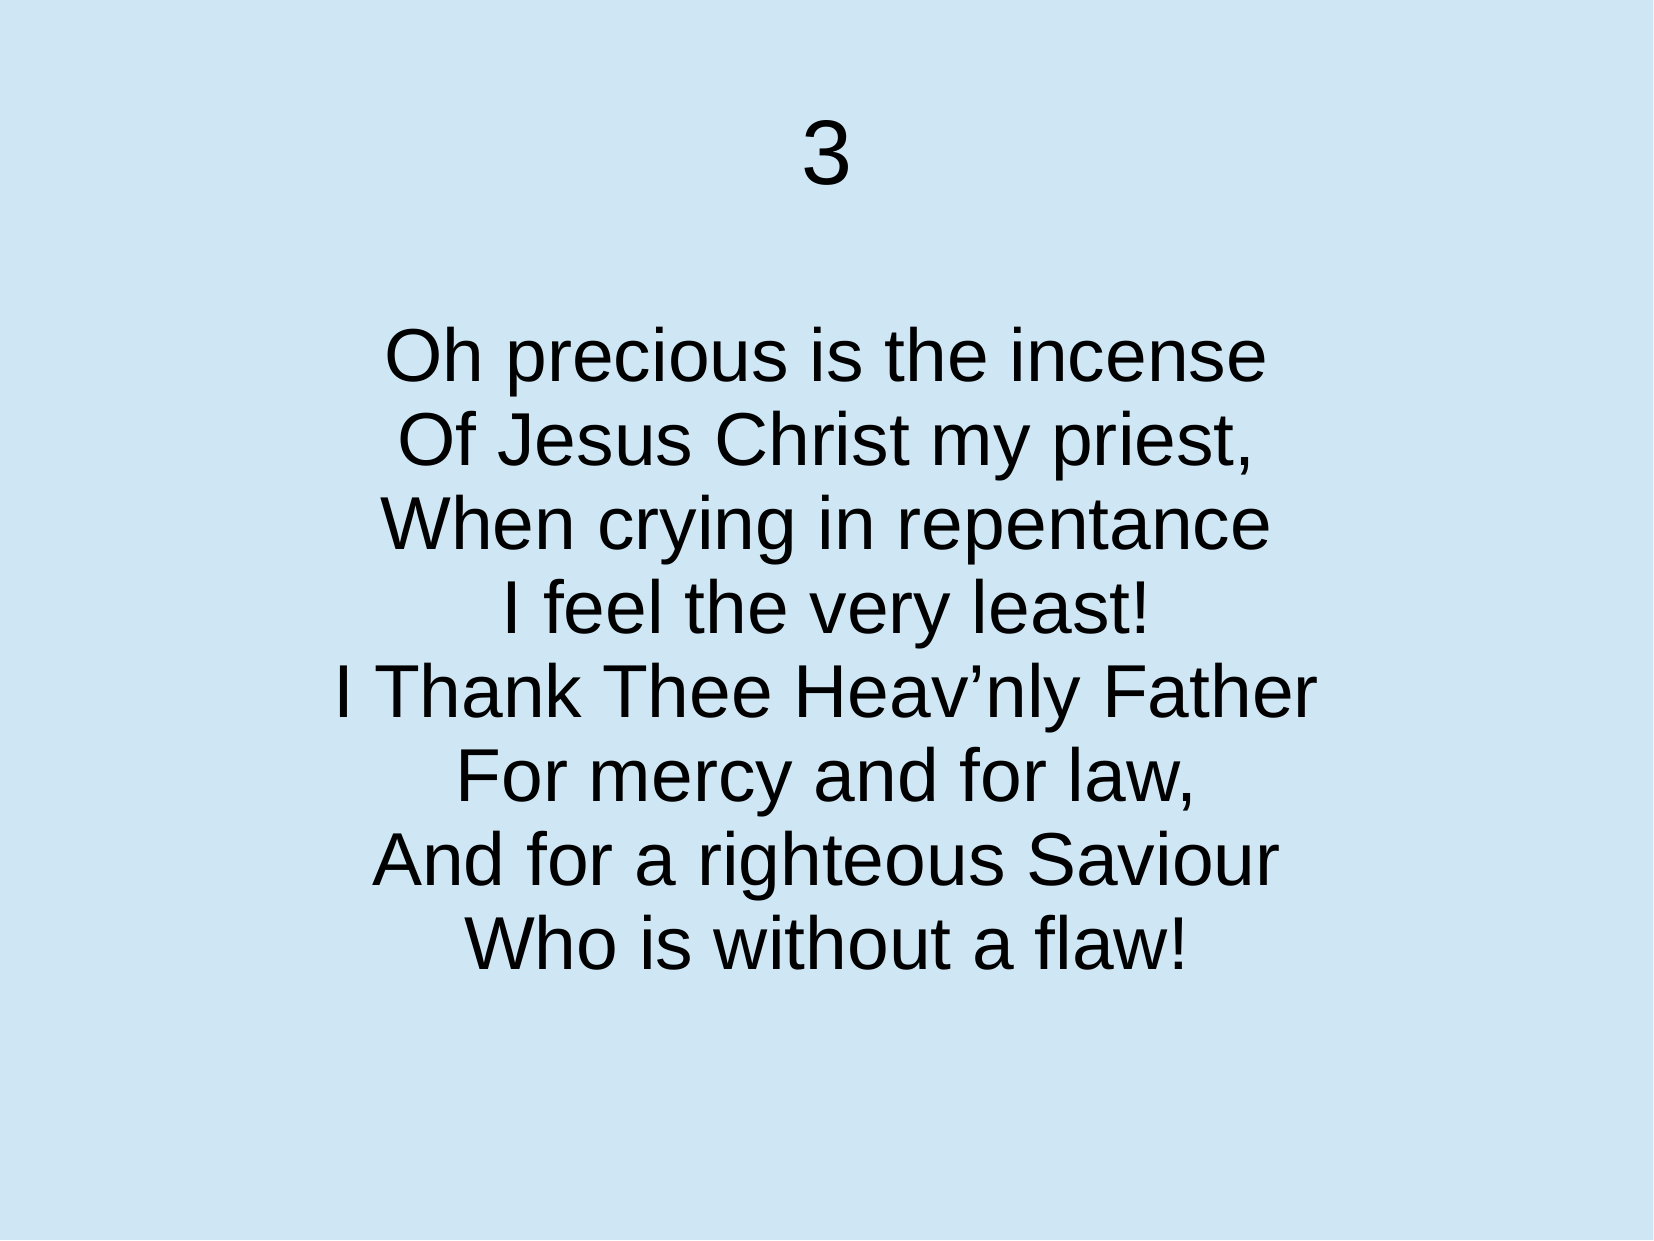

# 3
Oh precious is the incense
Of Jesus Christ my priest,
When crying in repentance
I feel the very least!
I Thank Thee Heav’nly Father
For mercy and for law,
And for a righteous Saviour
Who is without a flaw!